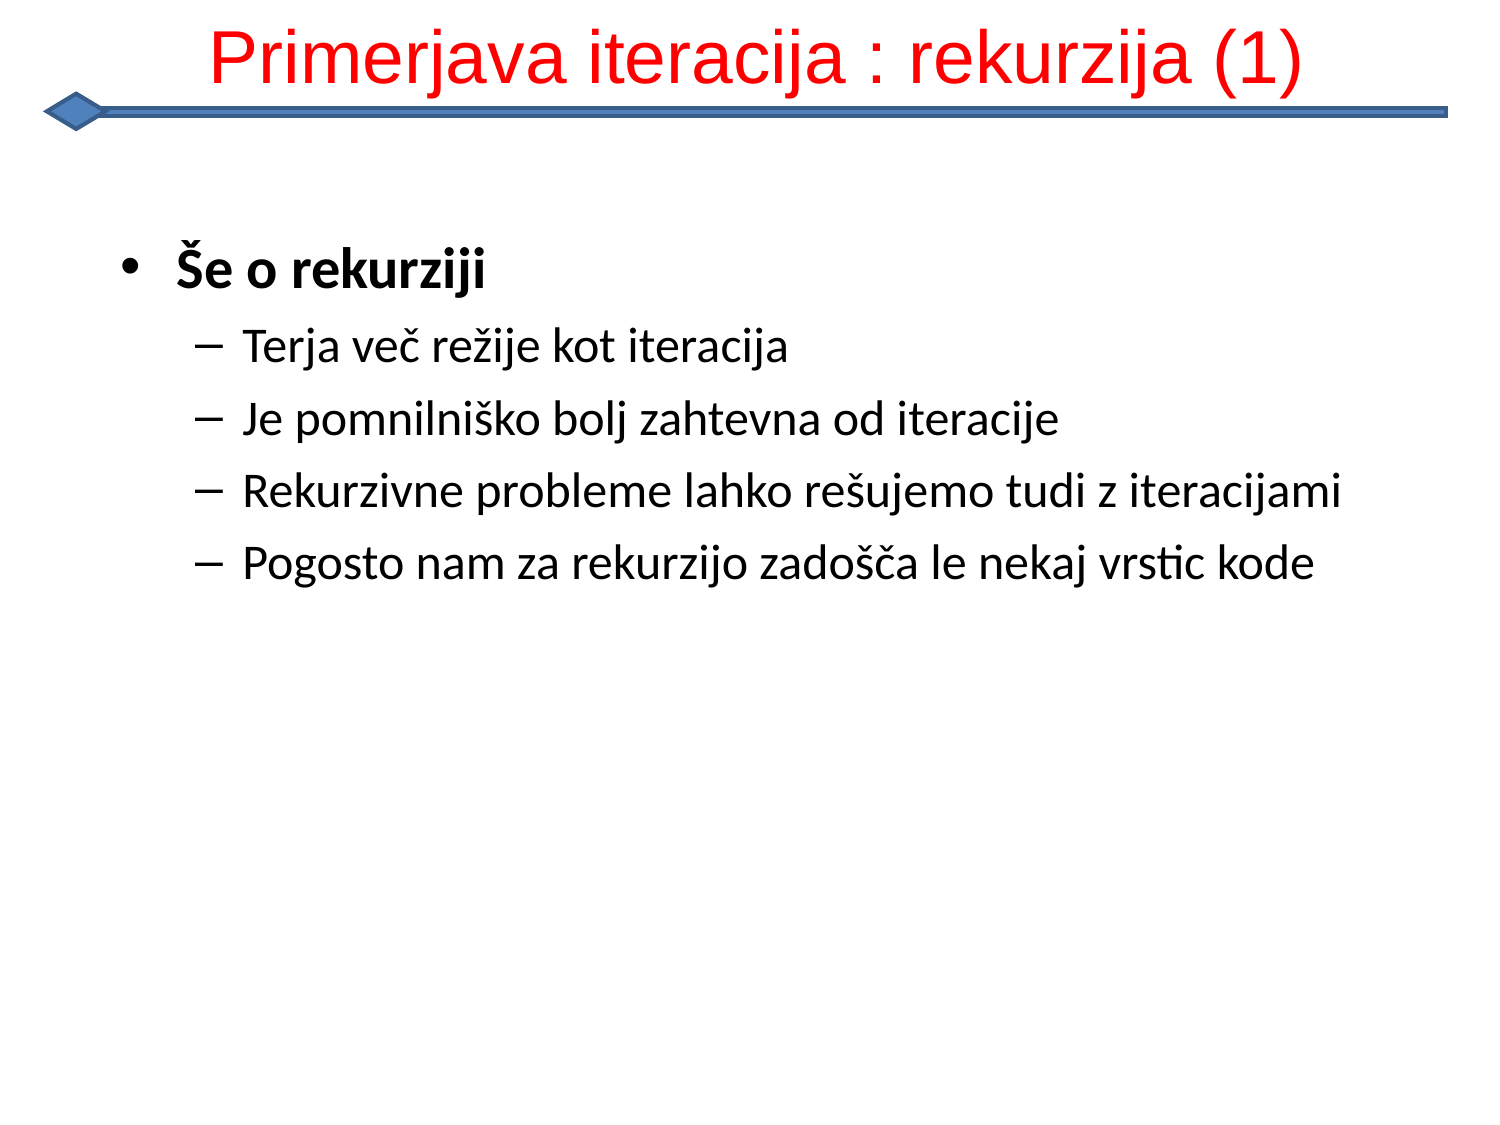

# Primerjava iteracija : rekurzija (1)
Še o rekurziji
Terja več režije kot iteracija
Je pomnilniško bolj zahtevna od iteracije
Rekurzivne probleme lahko rešujemo tudi z iteracijami
Pogosto nam za rekurzijo zadošča le nekaj vrstic kode